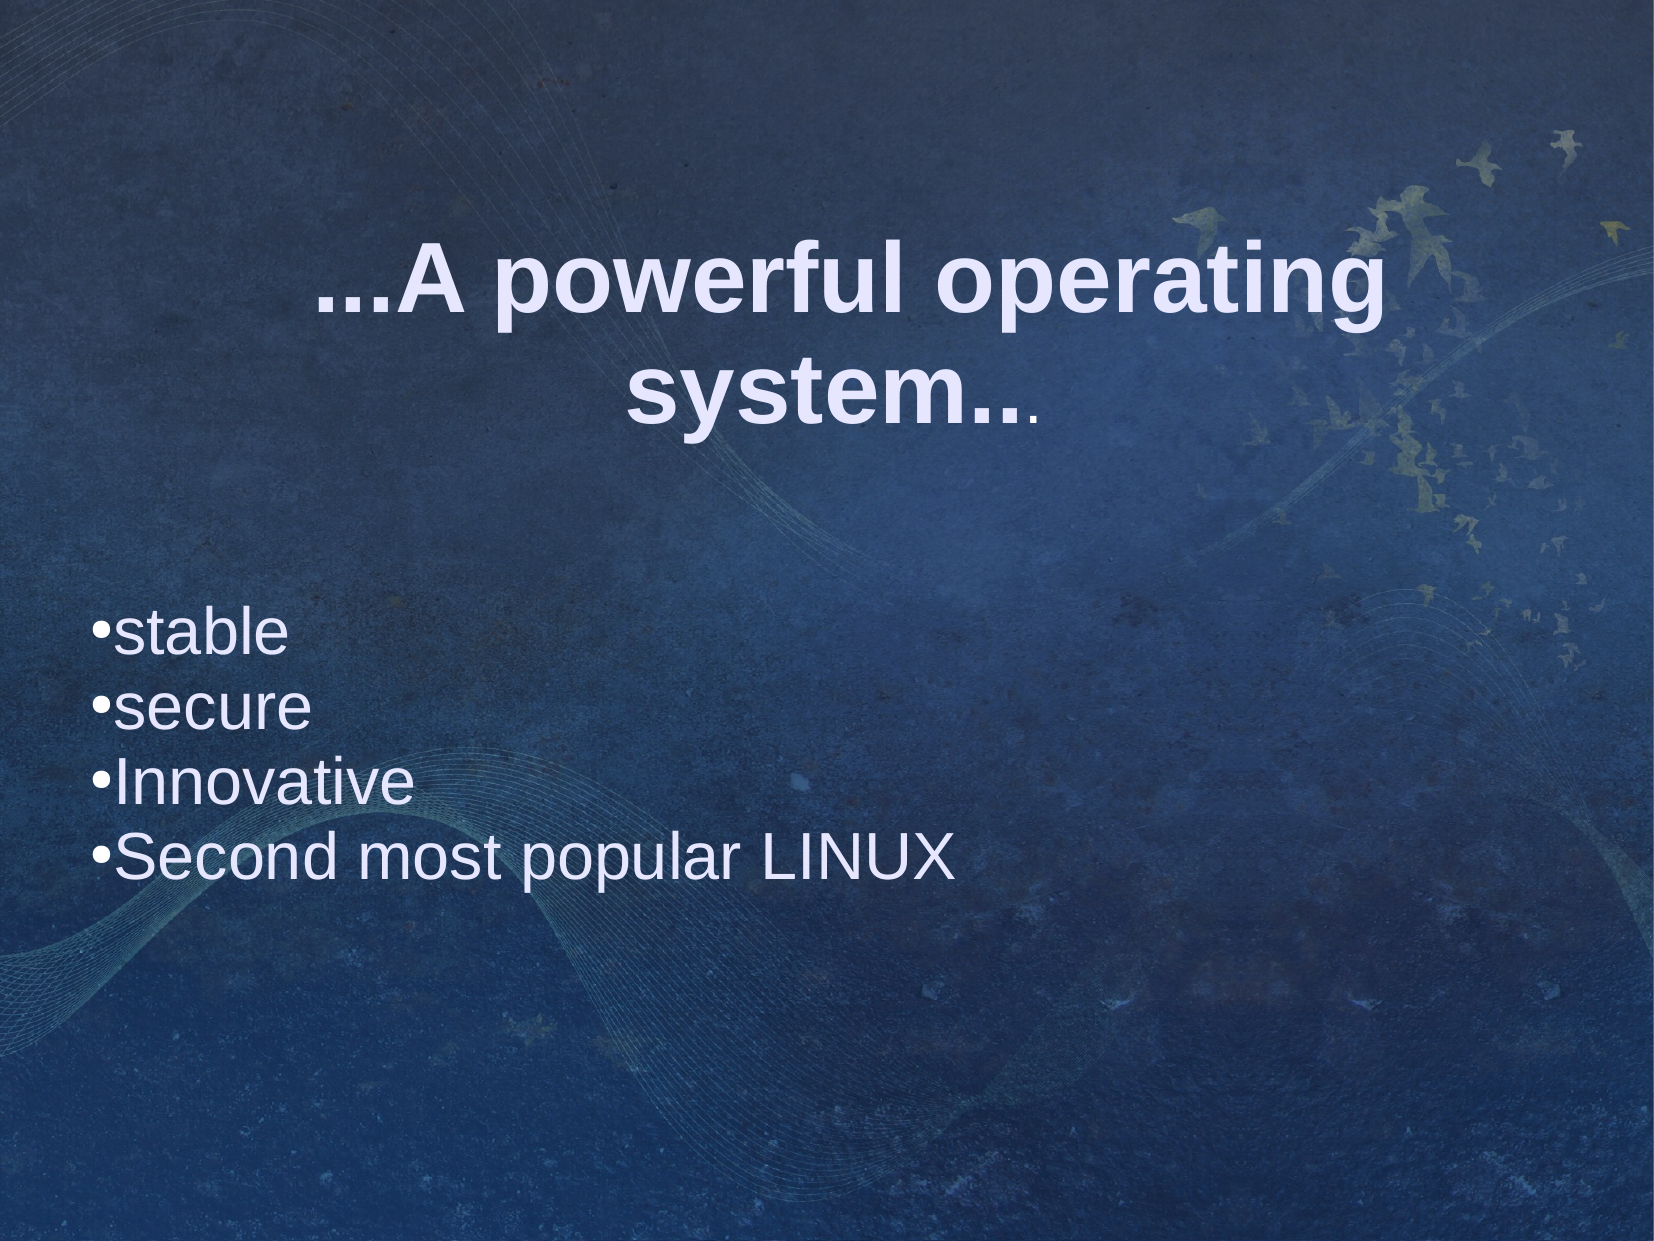

# ...A powerful operating system...
stable
secure
Innovative
Second most popular LINUX